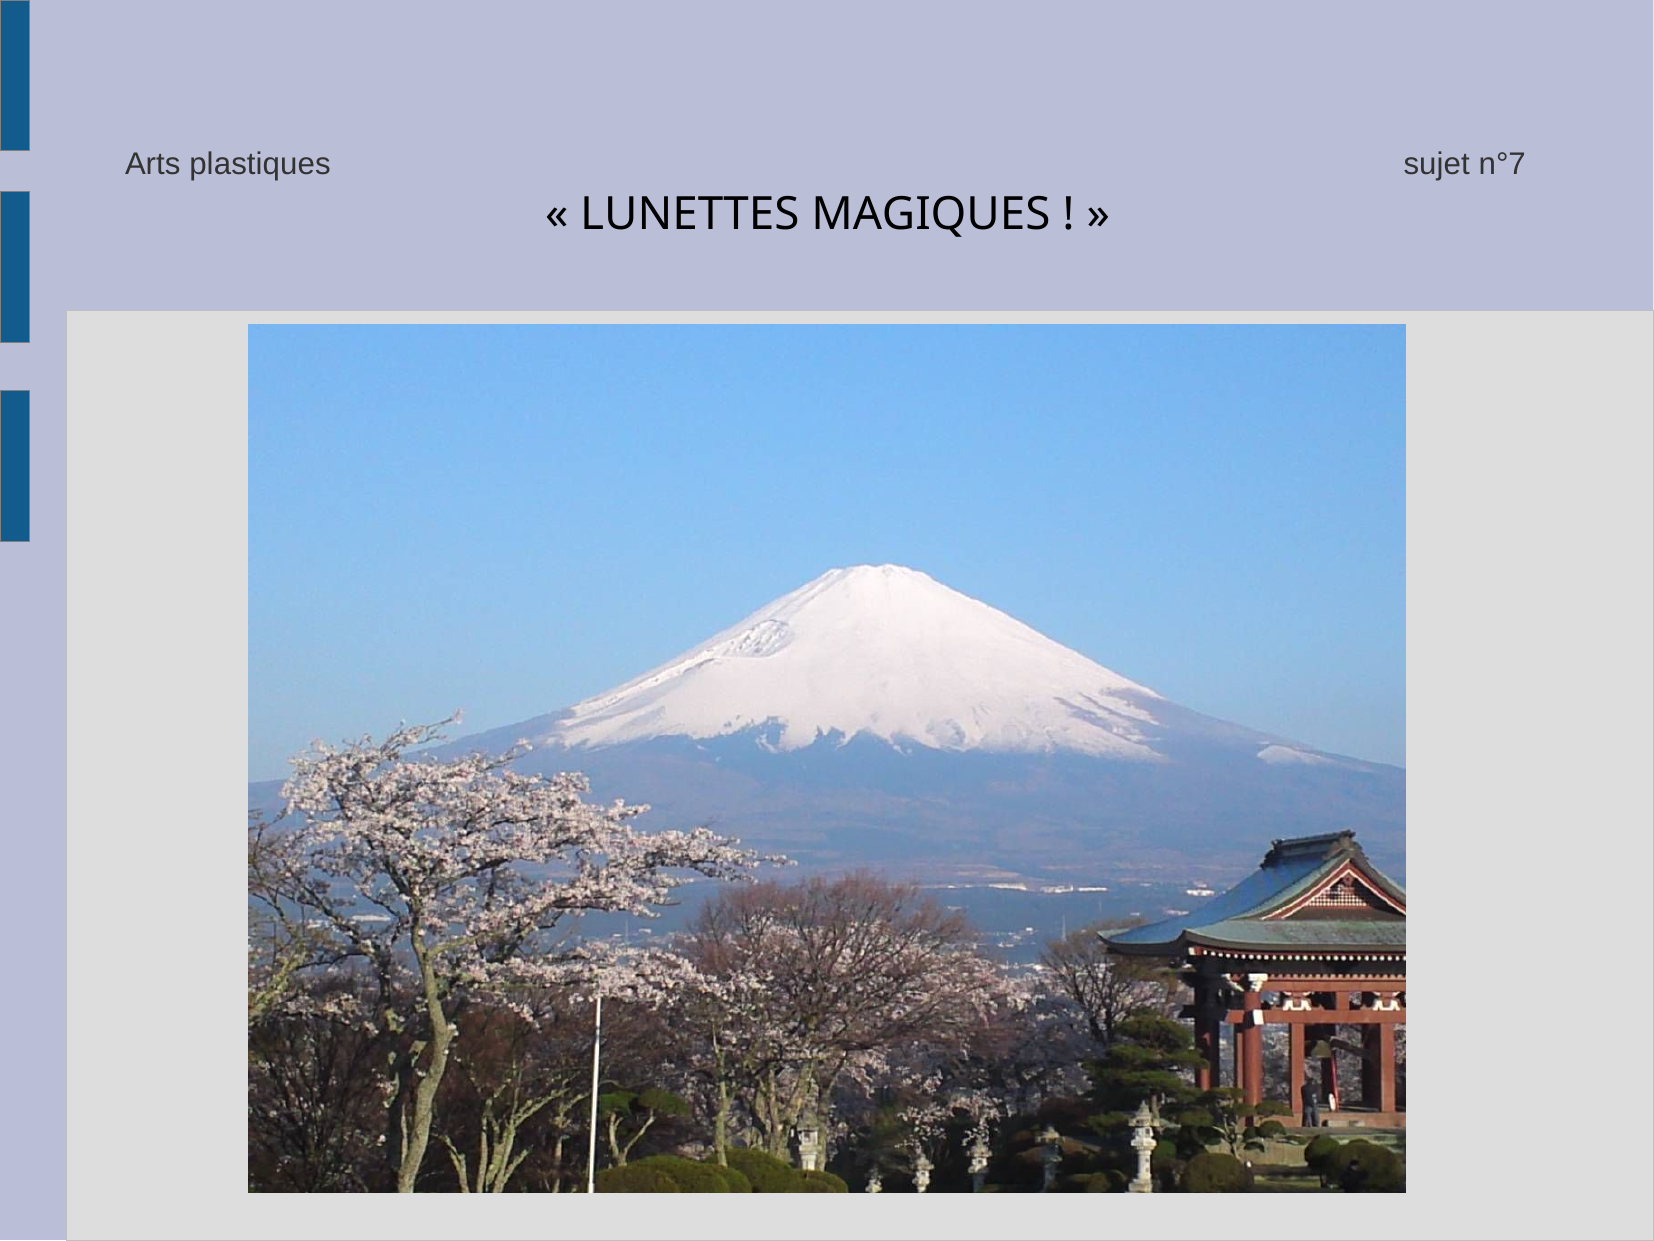

# Arts plastiques sujet n°7 « LUNETTES MAGIQUES ! »